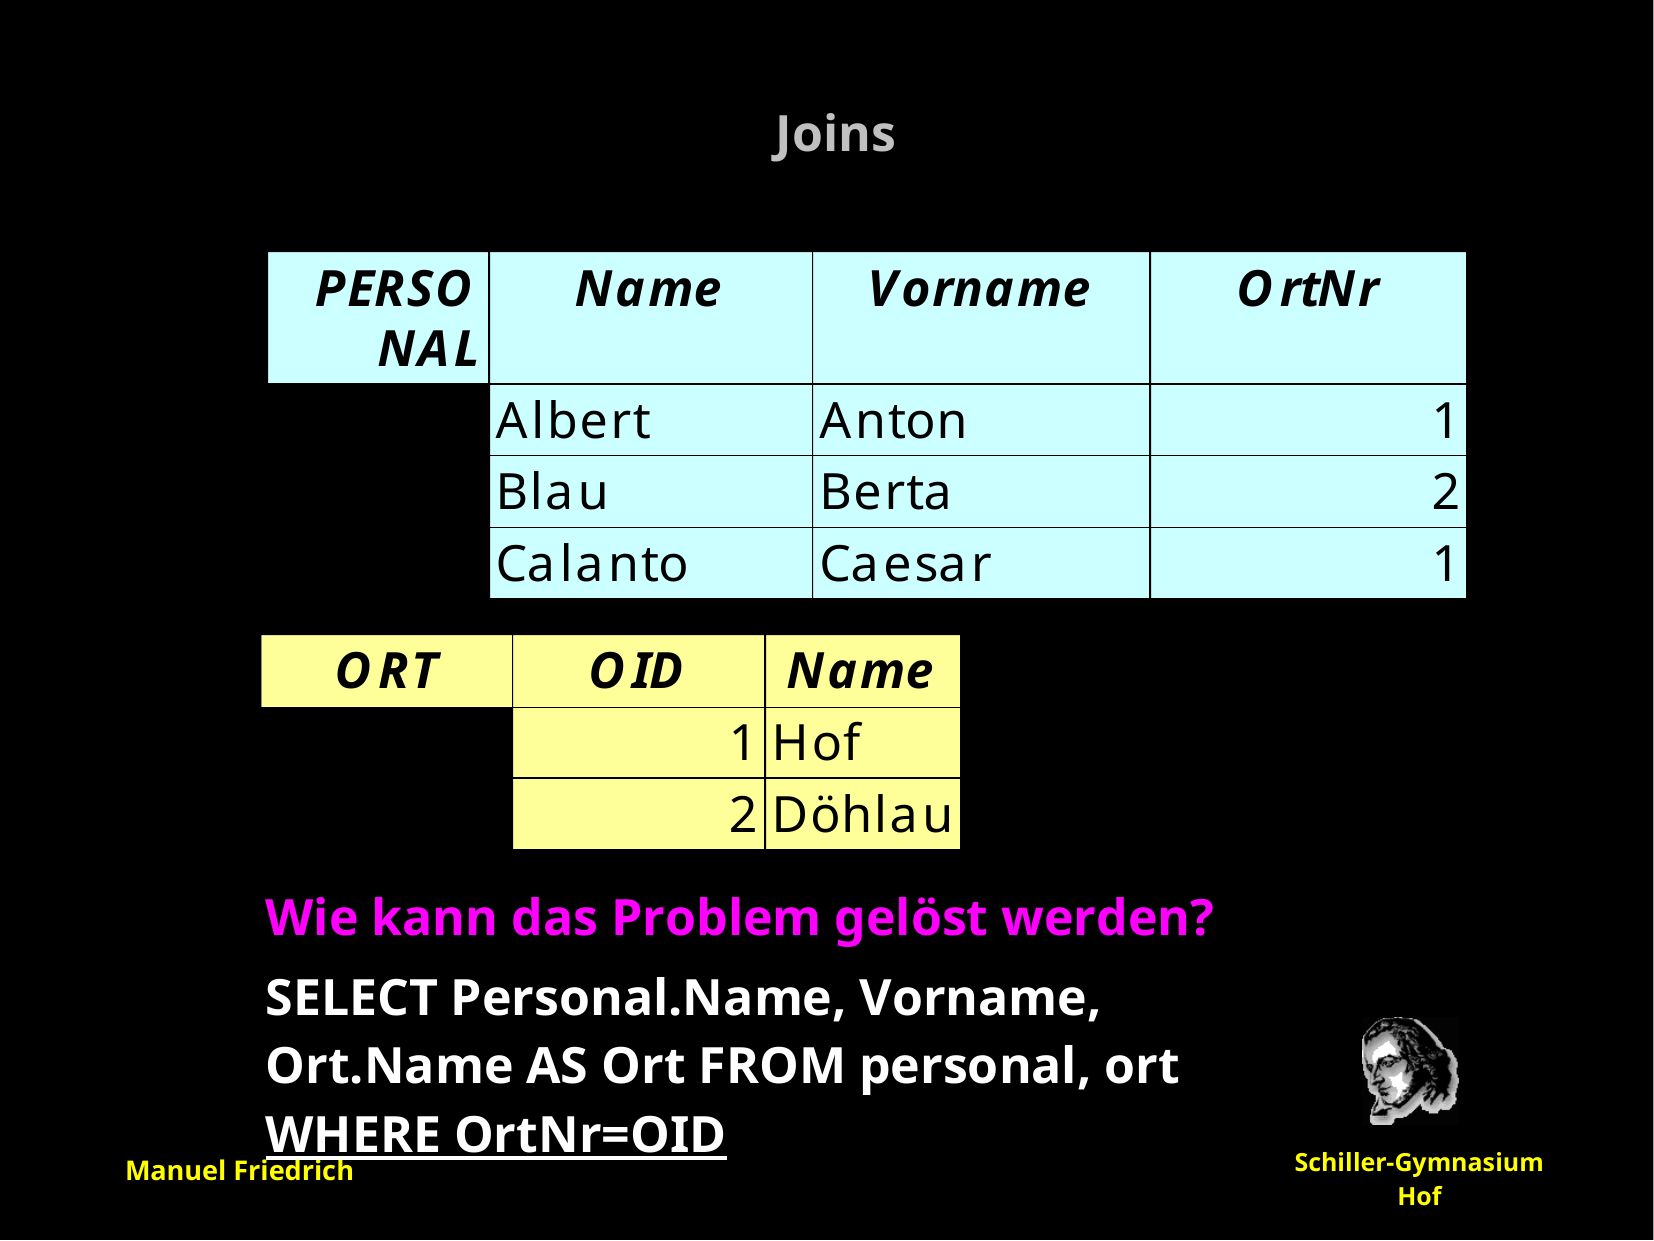

Joins
Wie kann das Problem gelöst werden?
SELECT Personal.Name, Vorname, Ort.Name AS Ort FROM personal, ort
WHERE OrtNr=OID
Schiller-Gymnasium
Hof
Manuel Friedrich